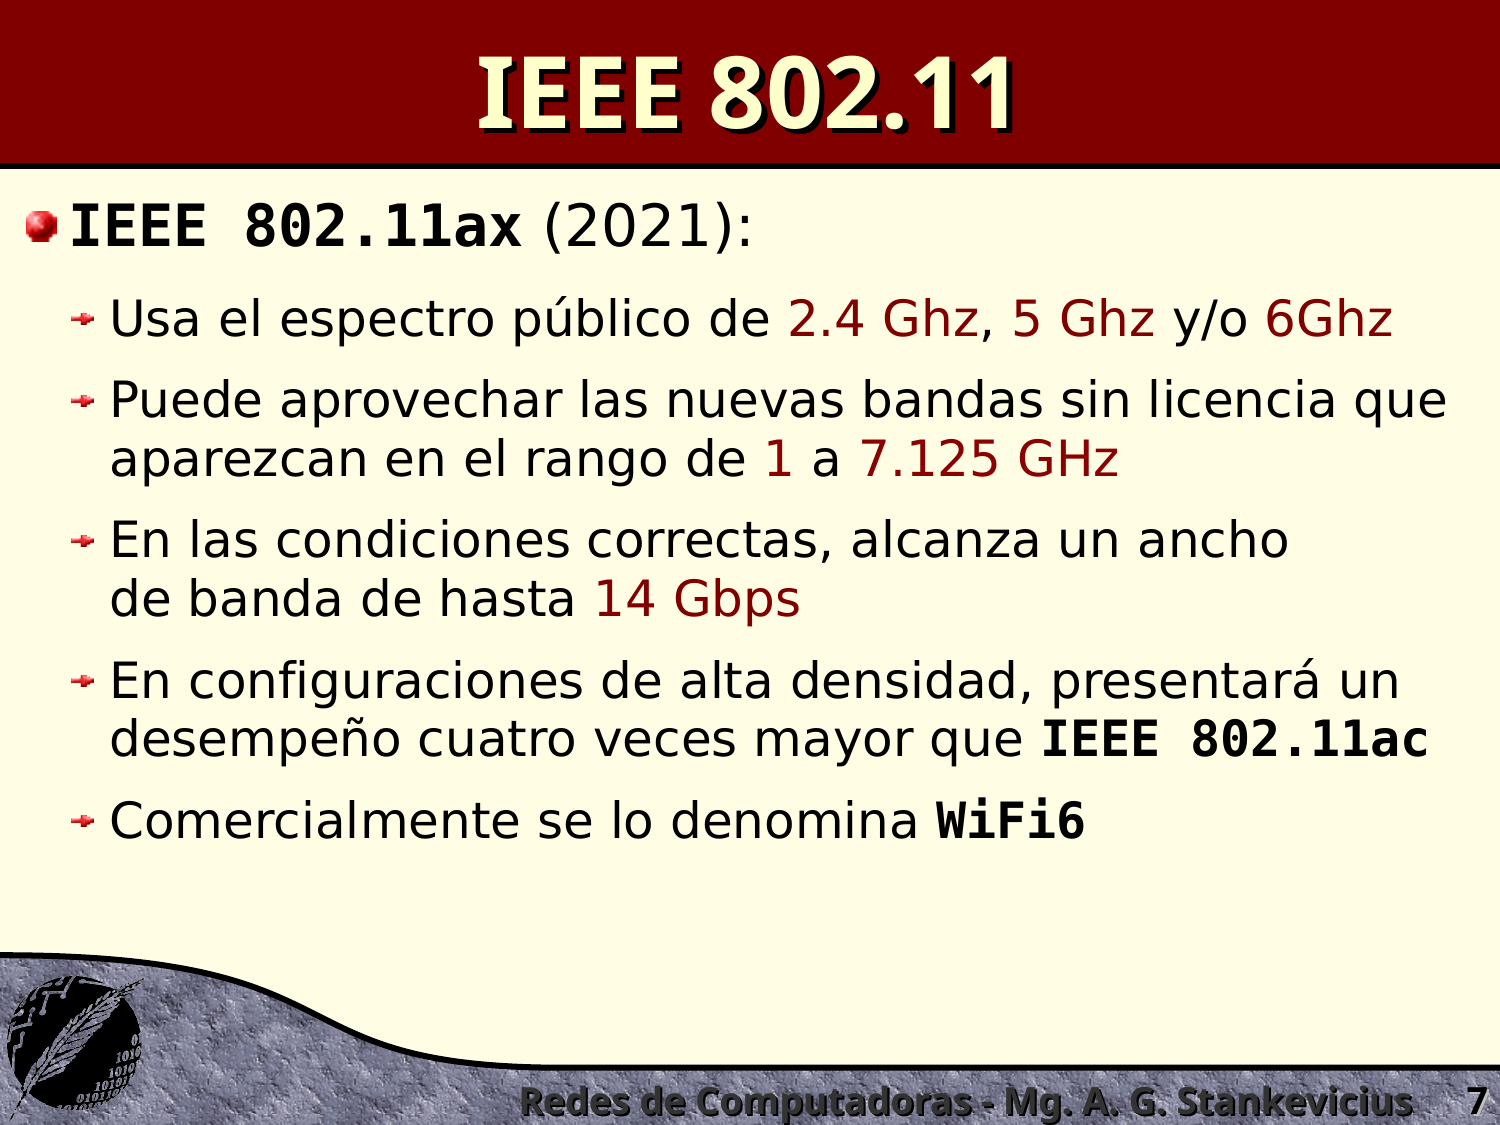

# IEEE 802.11
IEEE 802.11ax (2021):
Usa el espectro público de 2.4 Ghz, 5 Ghz y/o 6Ghz
Puede aprovechar las nuevas bandas sin licencia que aparezcan en el rango de 1 a 7.125 GHz
En las condiciones correctas, alcanza un ancho
de banda de hasta 14 Gbps
En configuraciones de alta densidad, presentará un desempeño cuatro veces mayor que IEEE 802.11ac
Comercialmente se lo denomina WiFi6
7